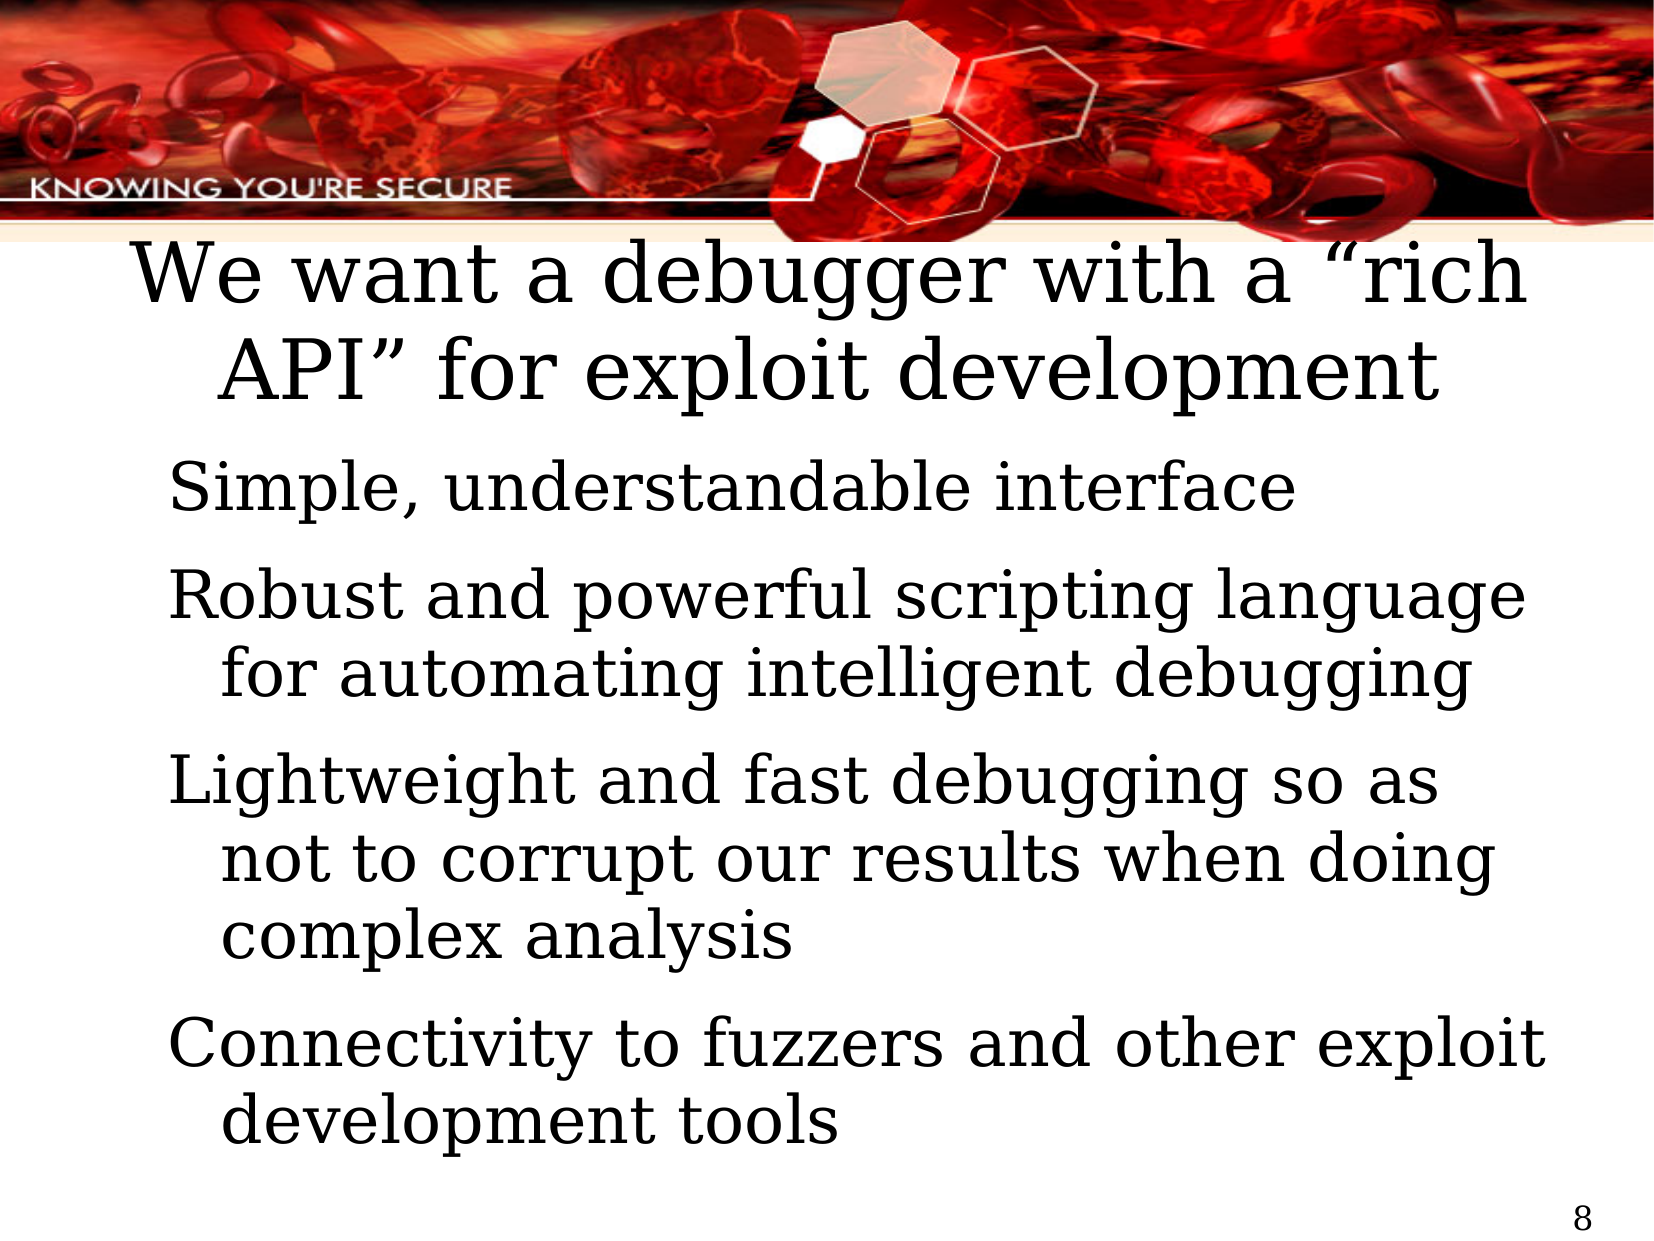

# We want a debugger with a “rich API” for exploit development
Simple, understandable interface
Robust and powerful scripting language for automating intelligent debugging
Lightweight and fast debugging so as not to corrupt our results when doing complex analysis
Connectivity to fuzzers and other exploit development tools